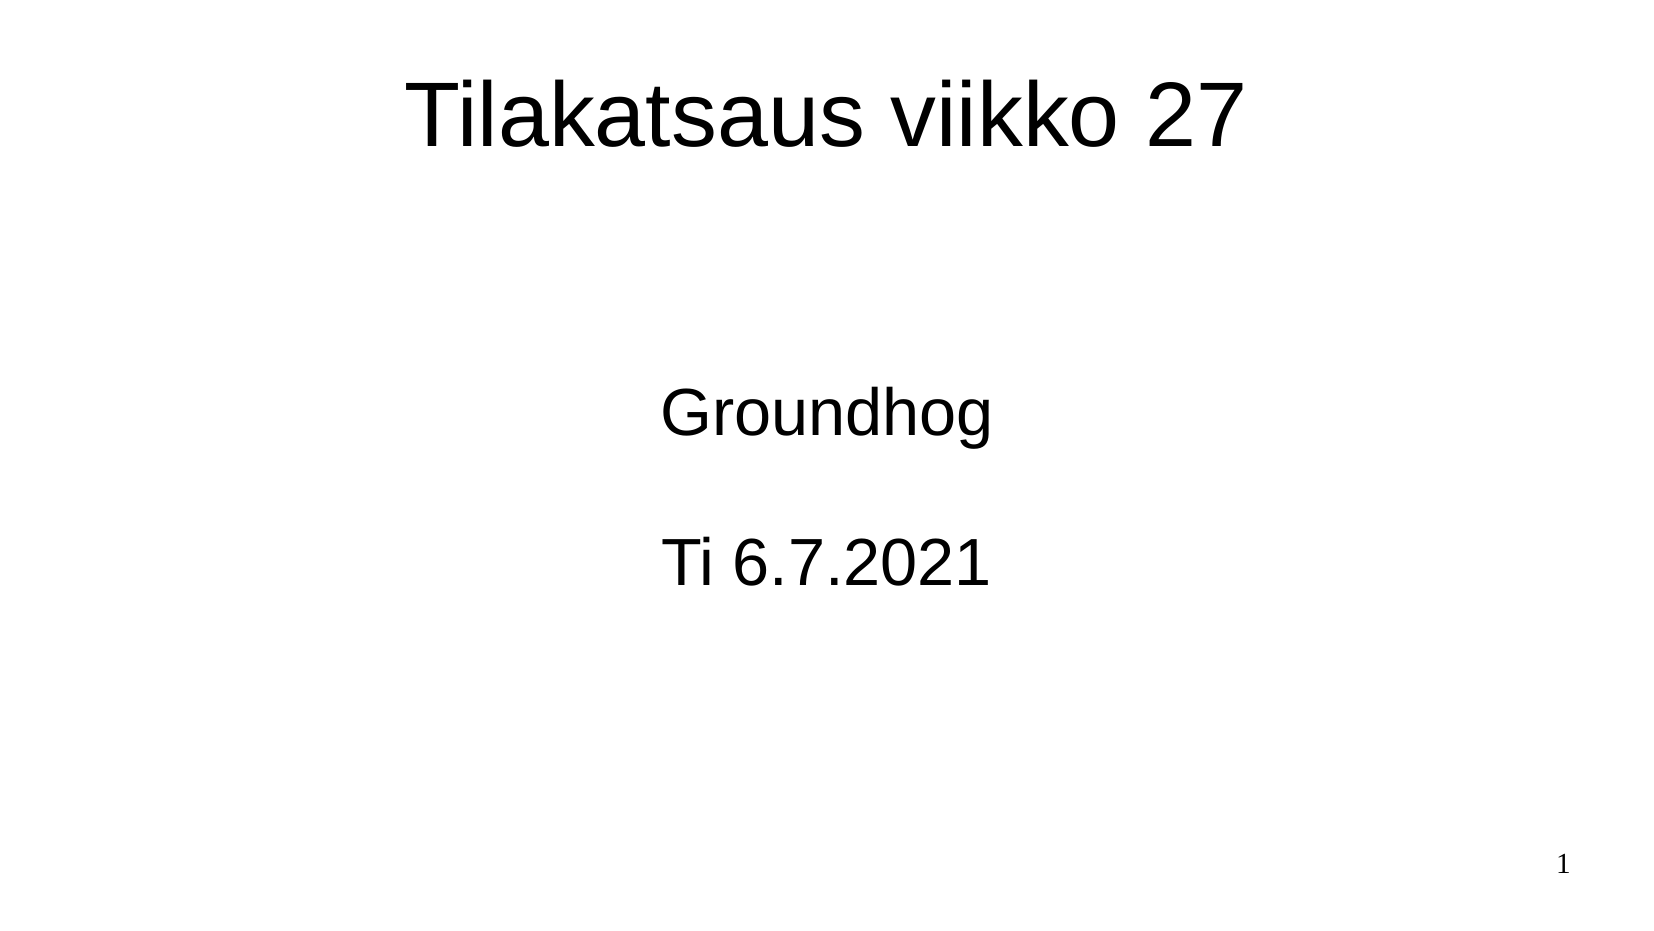

# Tilakatsaus viikko 27
Groundhog
Ti 6.7.2021
1